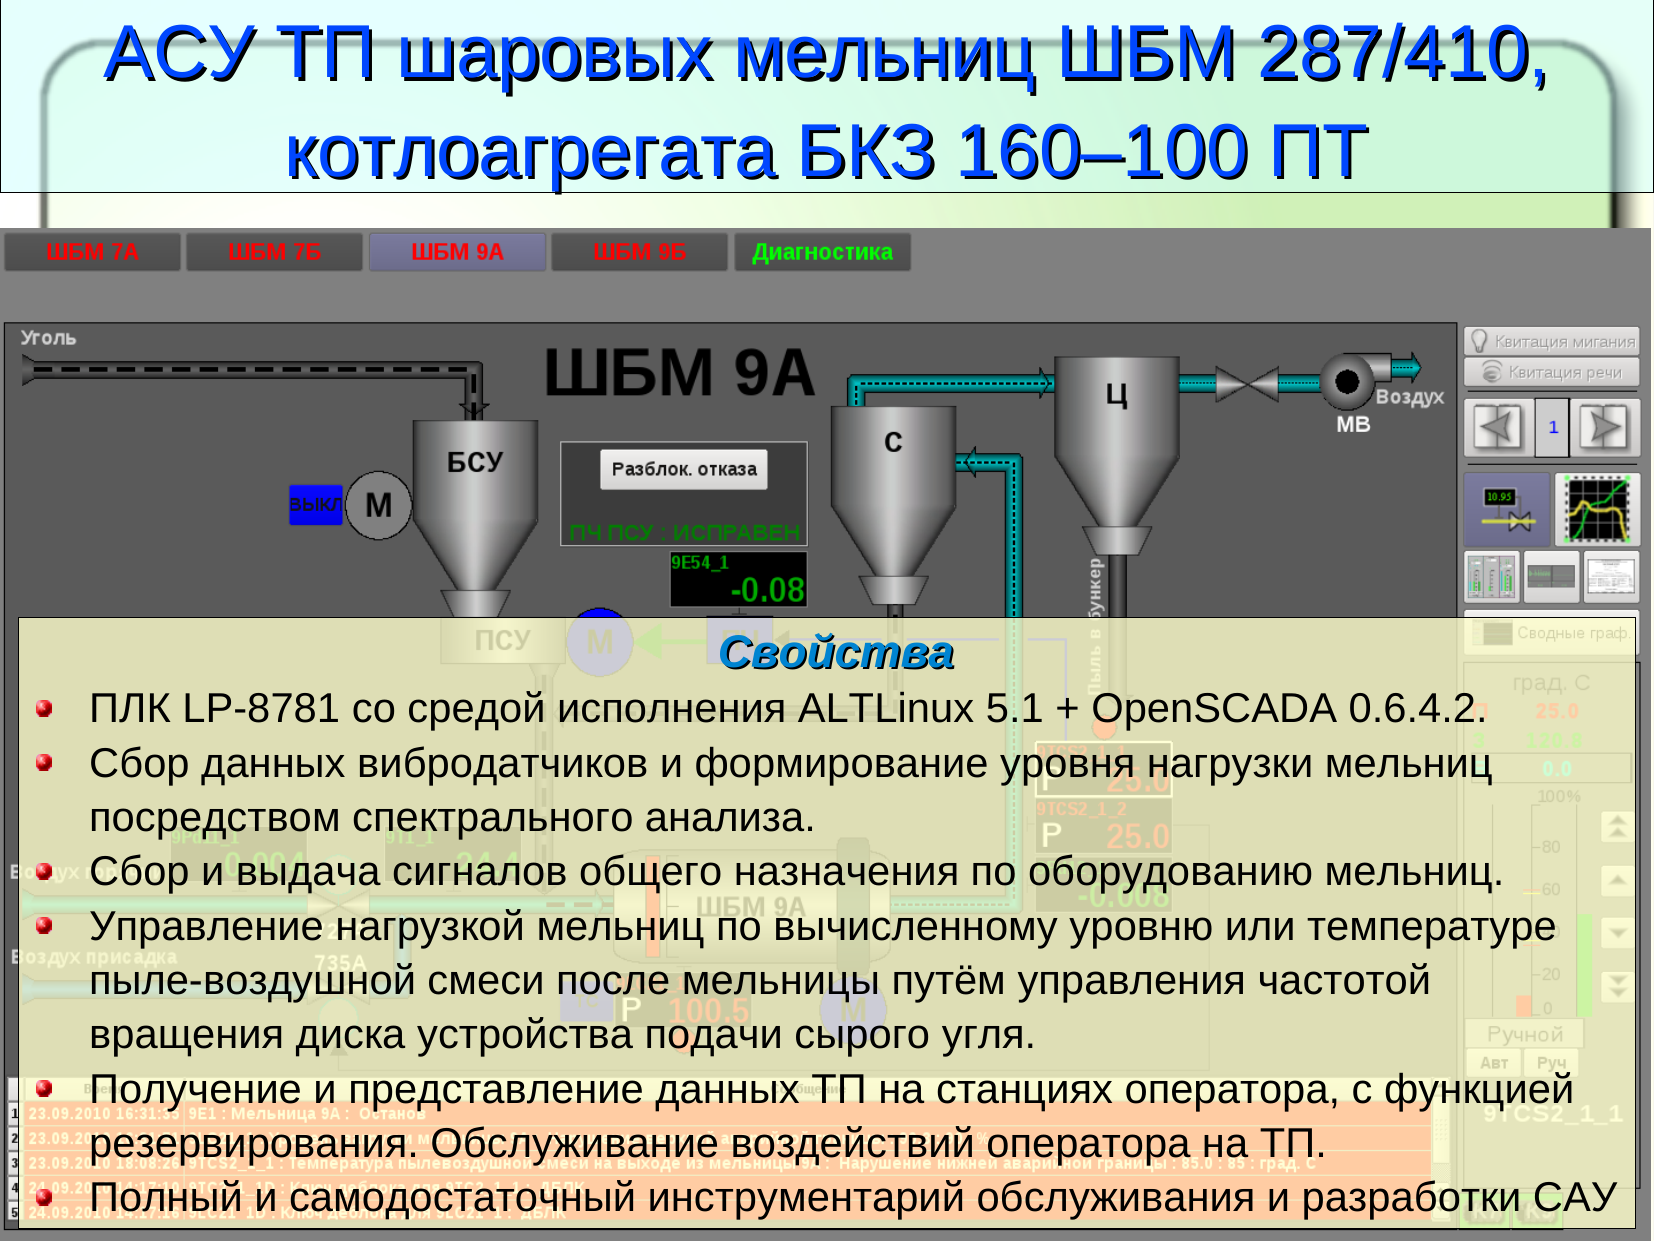

# АСУ ТП шаровых мельниц ШБМ 287/410, котлоагрегата БКЗ 160–100 ПТ
Свойства
ПЛК LP-8781 со средой исполнения ALTLinux 5.1 + OpenSCADA 0.6.4.2.
Сбор данных вибродатчиков и формирование уровня нагрузки мельниц посредством спектрального анализа.
Сбор и выдача сигналов общего назначения по оборудованию мельниц.
Управление нагрузкой мельниц по вычисленному уровню или температуре пыле-воздушной смеси после мельницы путём управления частотой вращения диска устройства подачи сырого угля.
Получение и представление данных ТП на станциях оператора, с функцией резервирования. Обслуживание воздействий оператора на ТП.
Полный и самодостаточный инструментарий обслуживания и разработки САУ